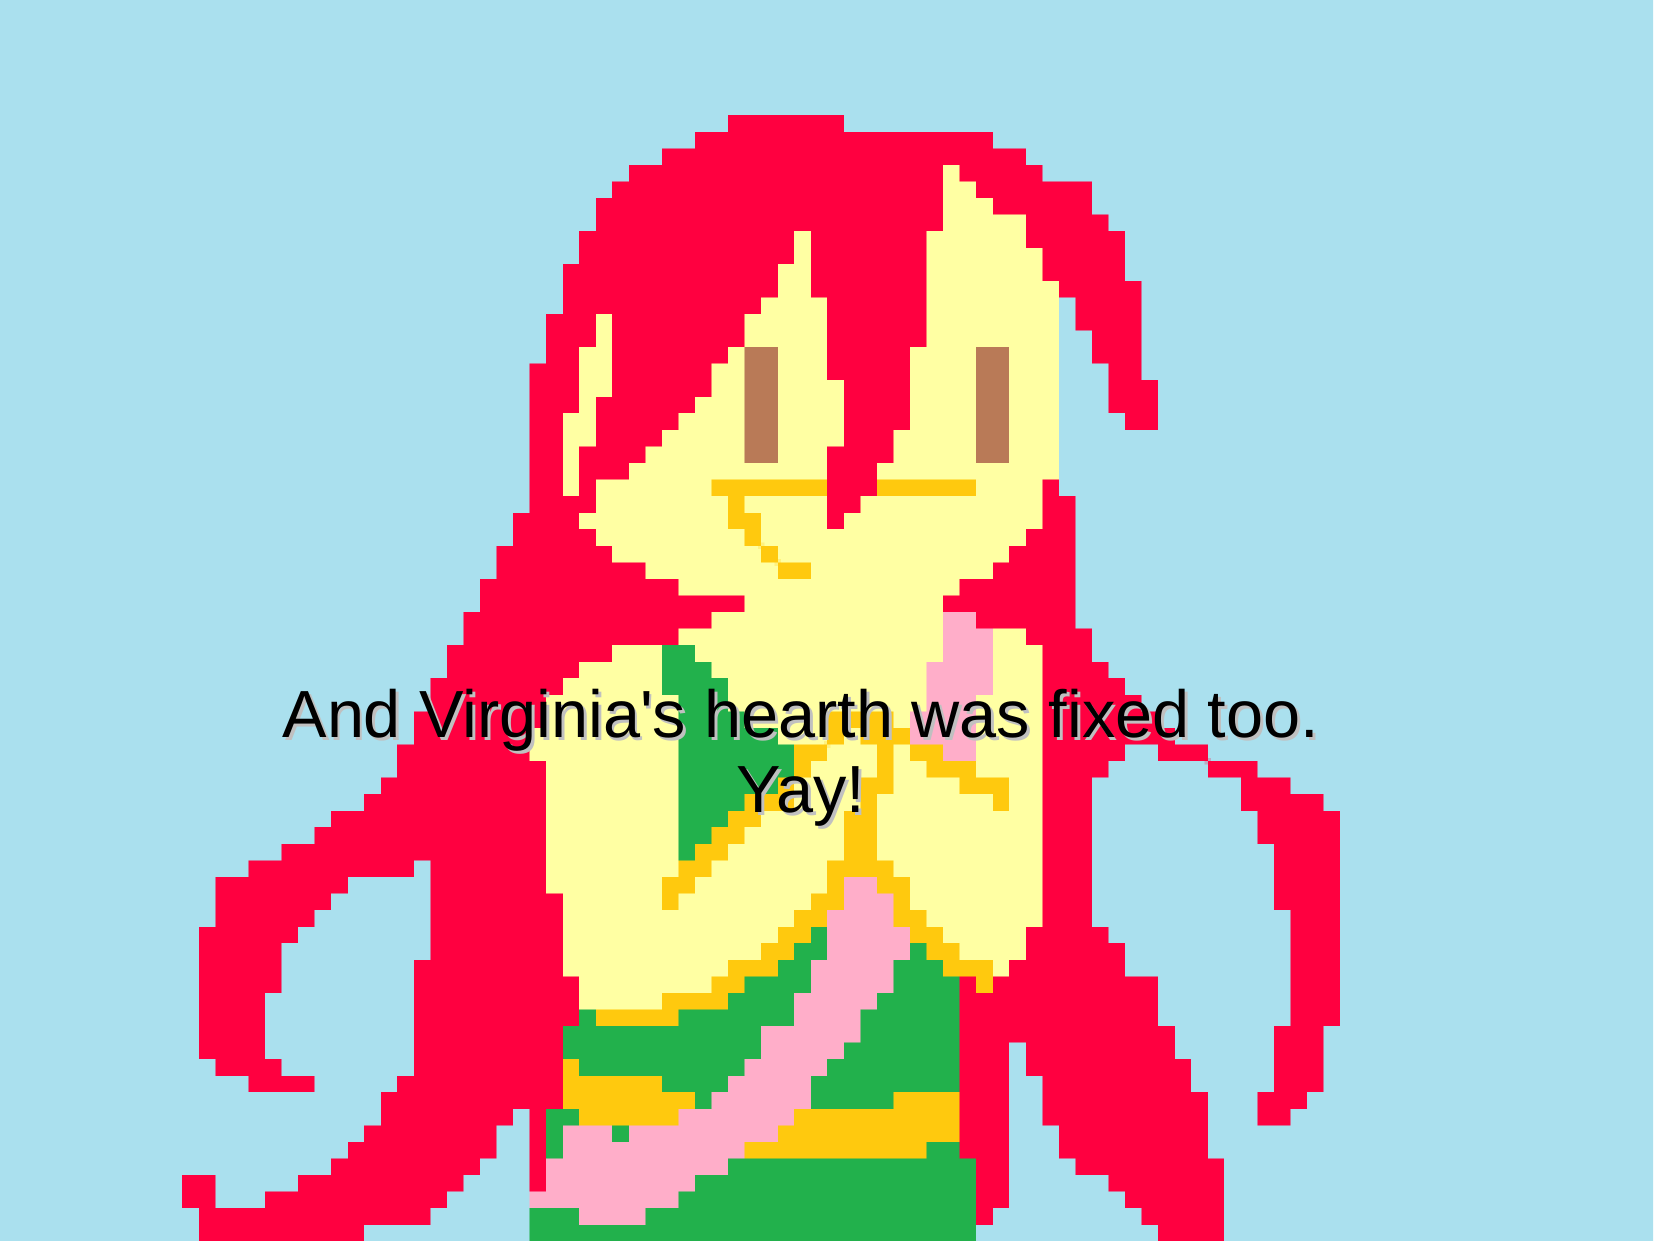

# And Virginia's hearth was fixed too.
Yay!